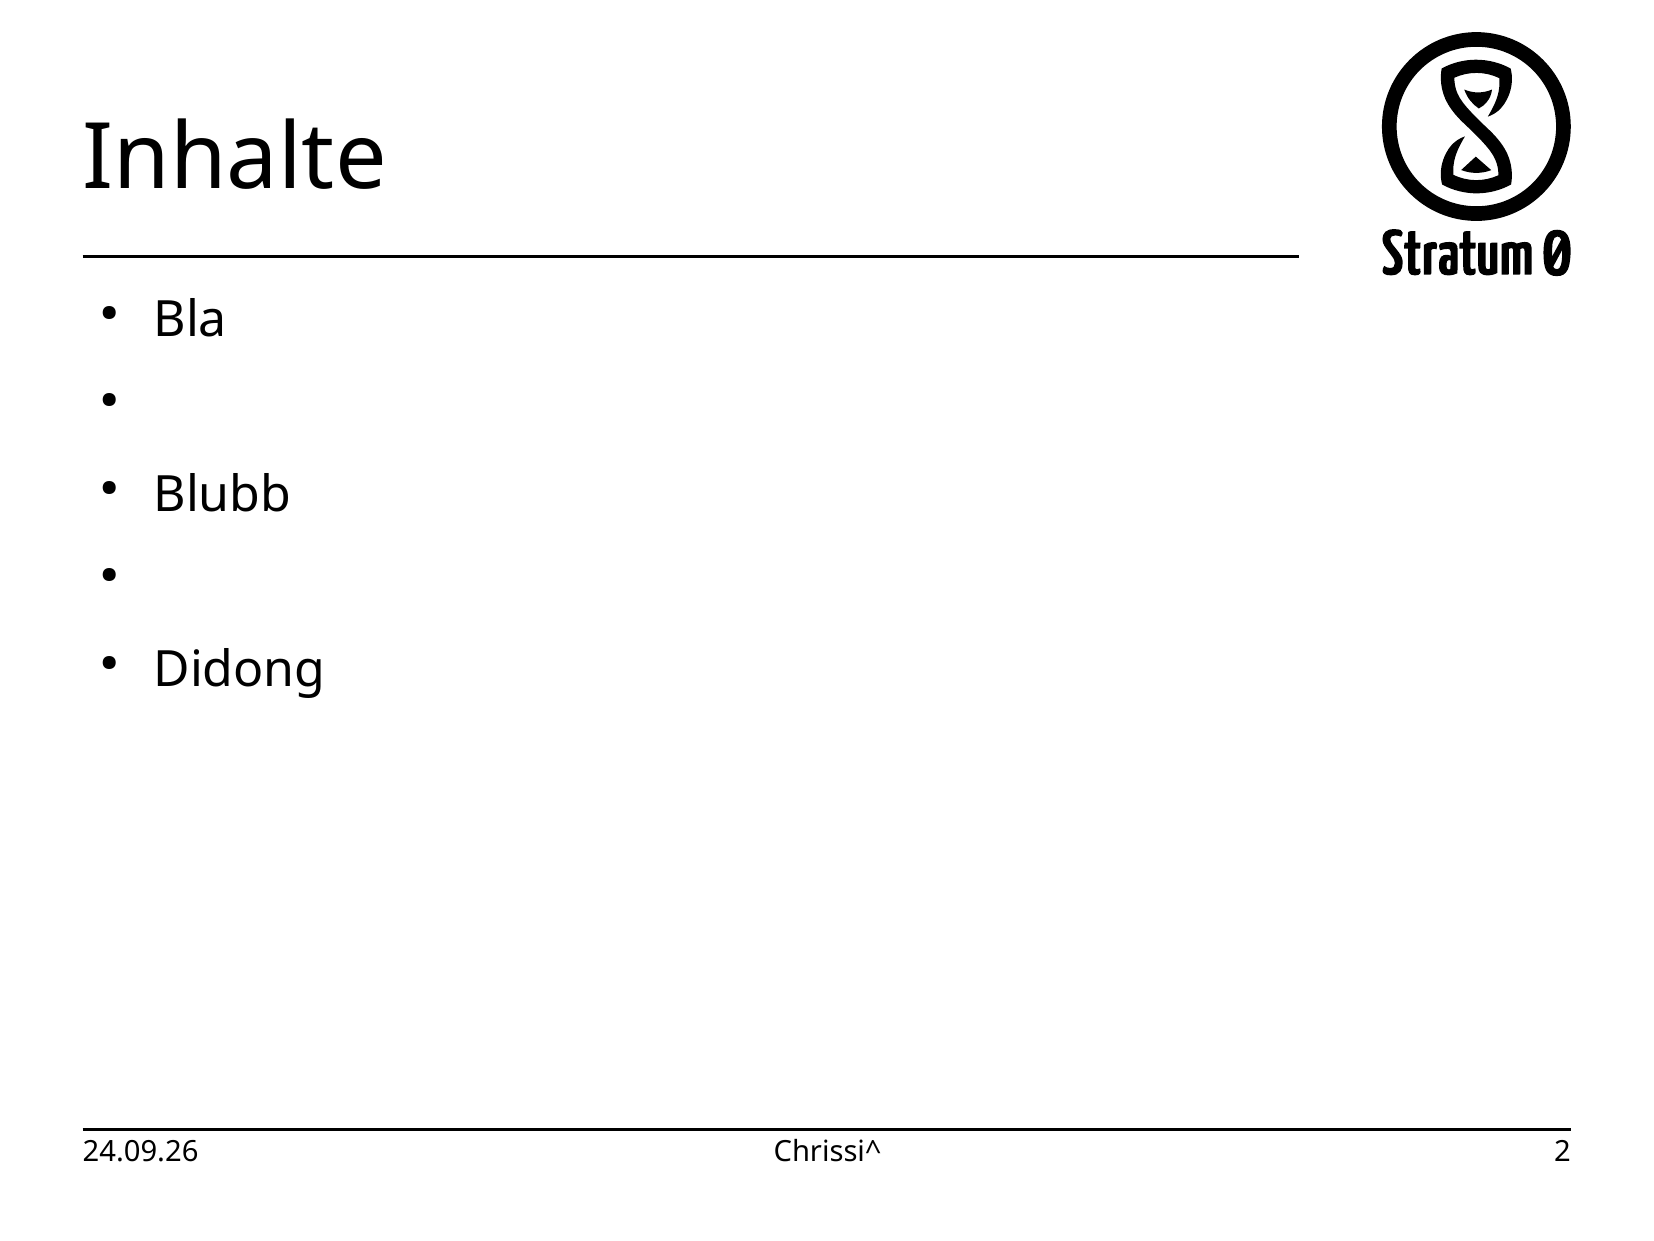

# Inhalte
Bla
Blubb
Didong
Chrissi^
2